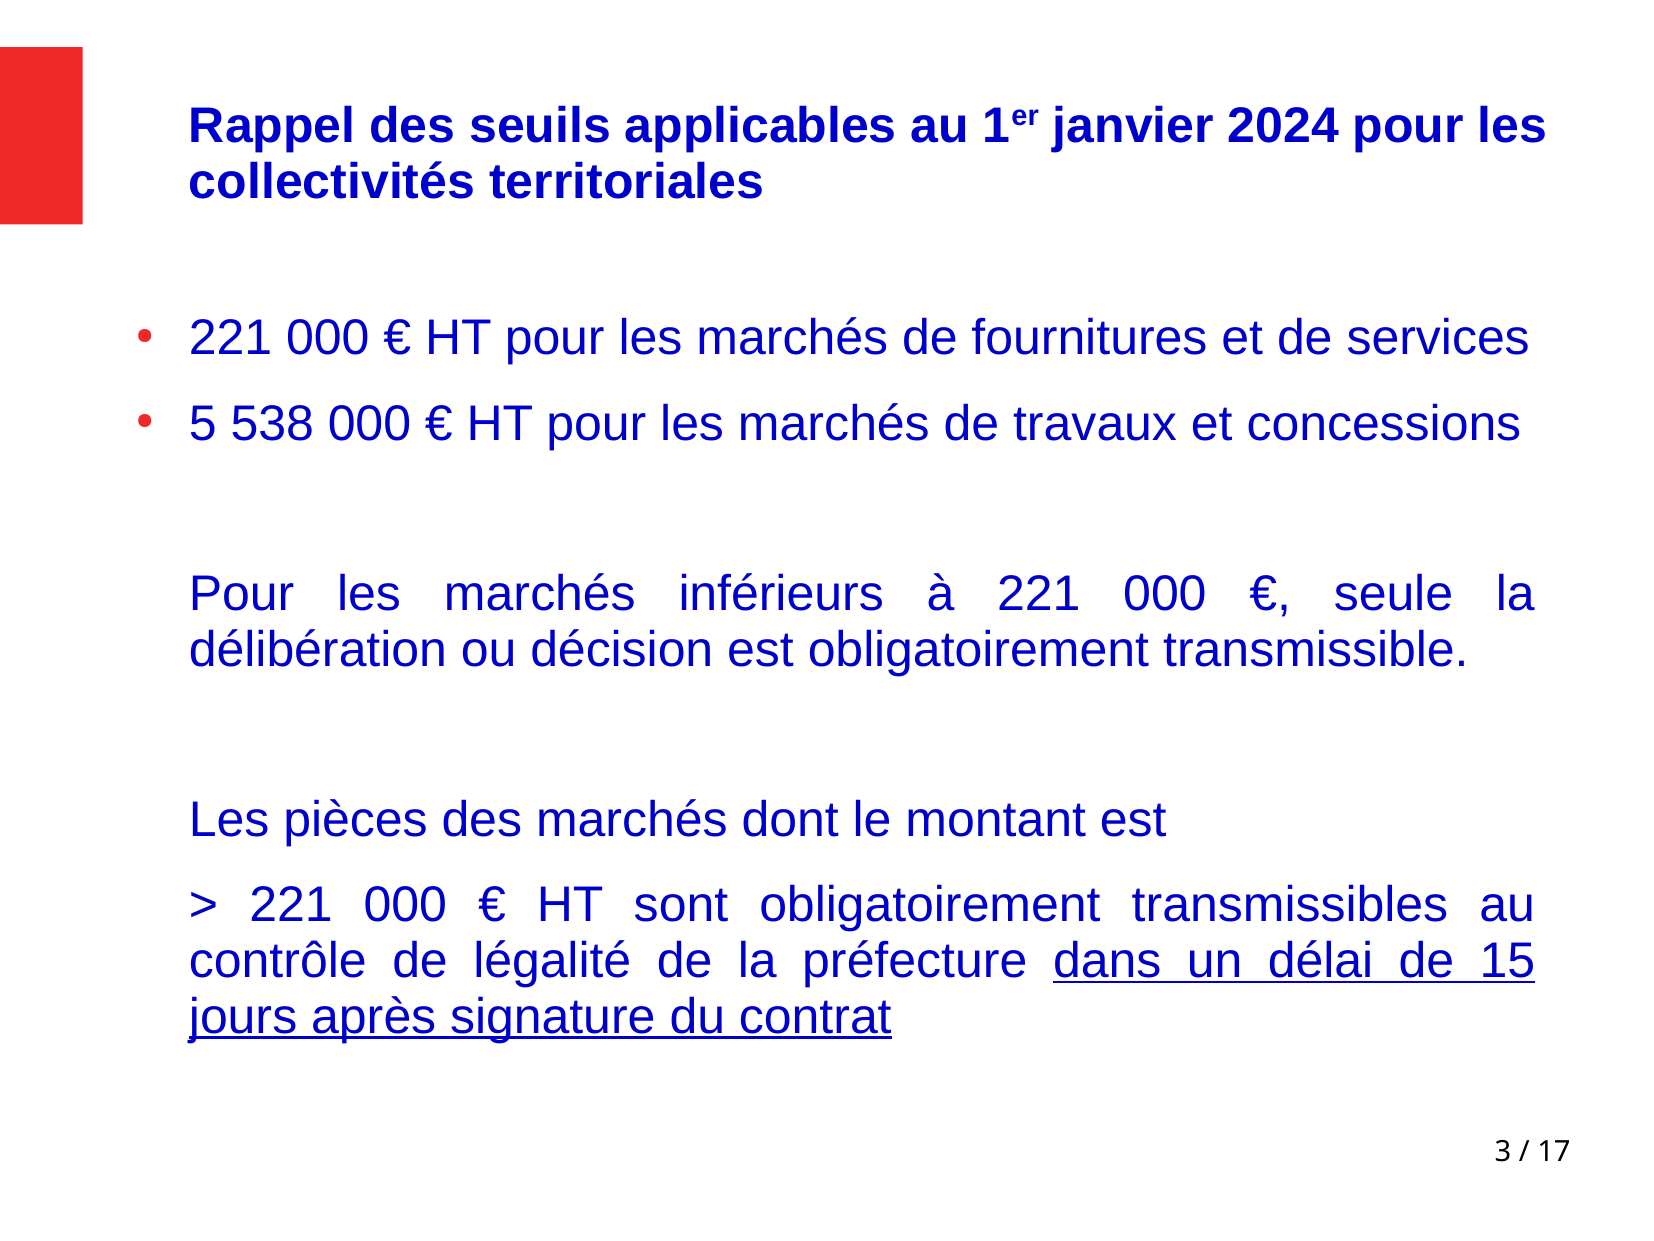

# Rappel des seuils applicables au 1er janvier 2024 pour les collectivités territoriales
221 000 € HT pour les marchés de fournitures et de services
5 538 000 € HT pour les marchés de travaux et concessions
Pour les marchés inférieurs à 221 000 €, seule la délibération ou décision est obligatoirement transmissible.
Les pièces des marchés dont le montant est
> 221 000 € HT sont obligatoirement transmissibles au contrôle de légalité de la préfecture dans un délai de 15 jours après signature du contrat
3